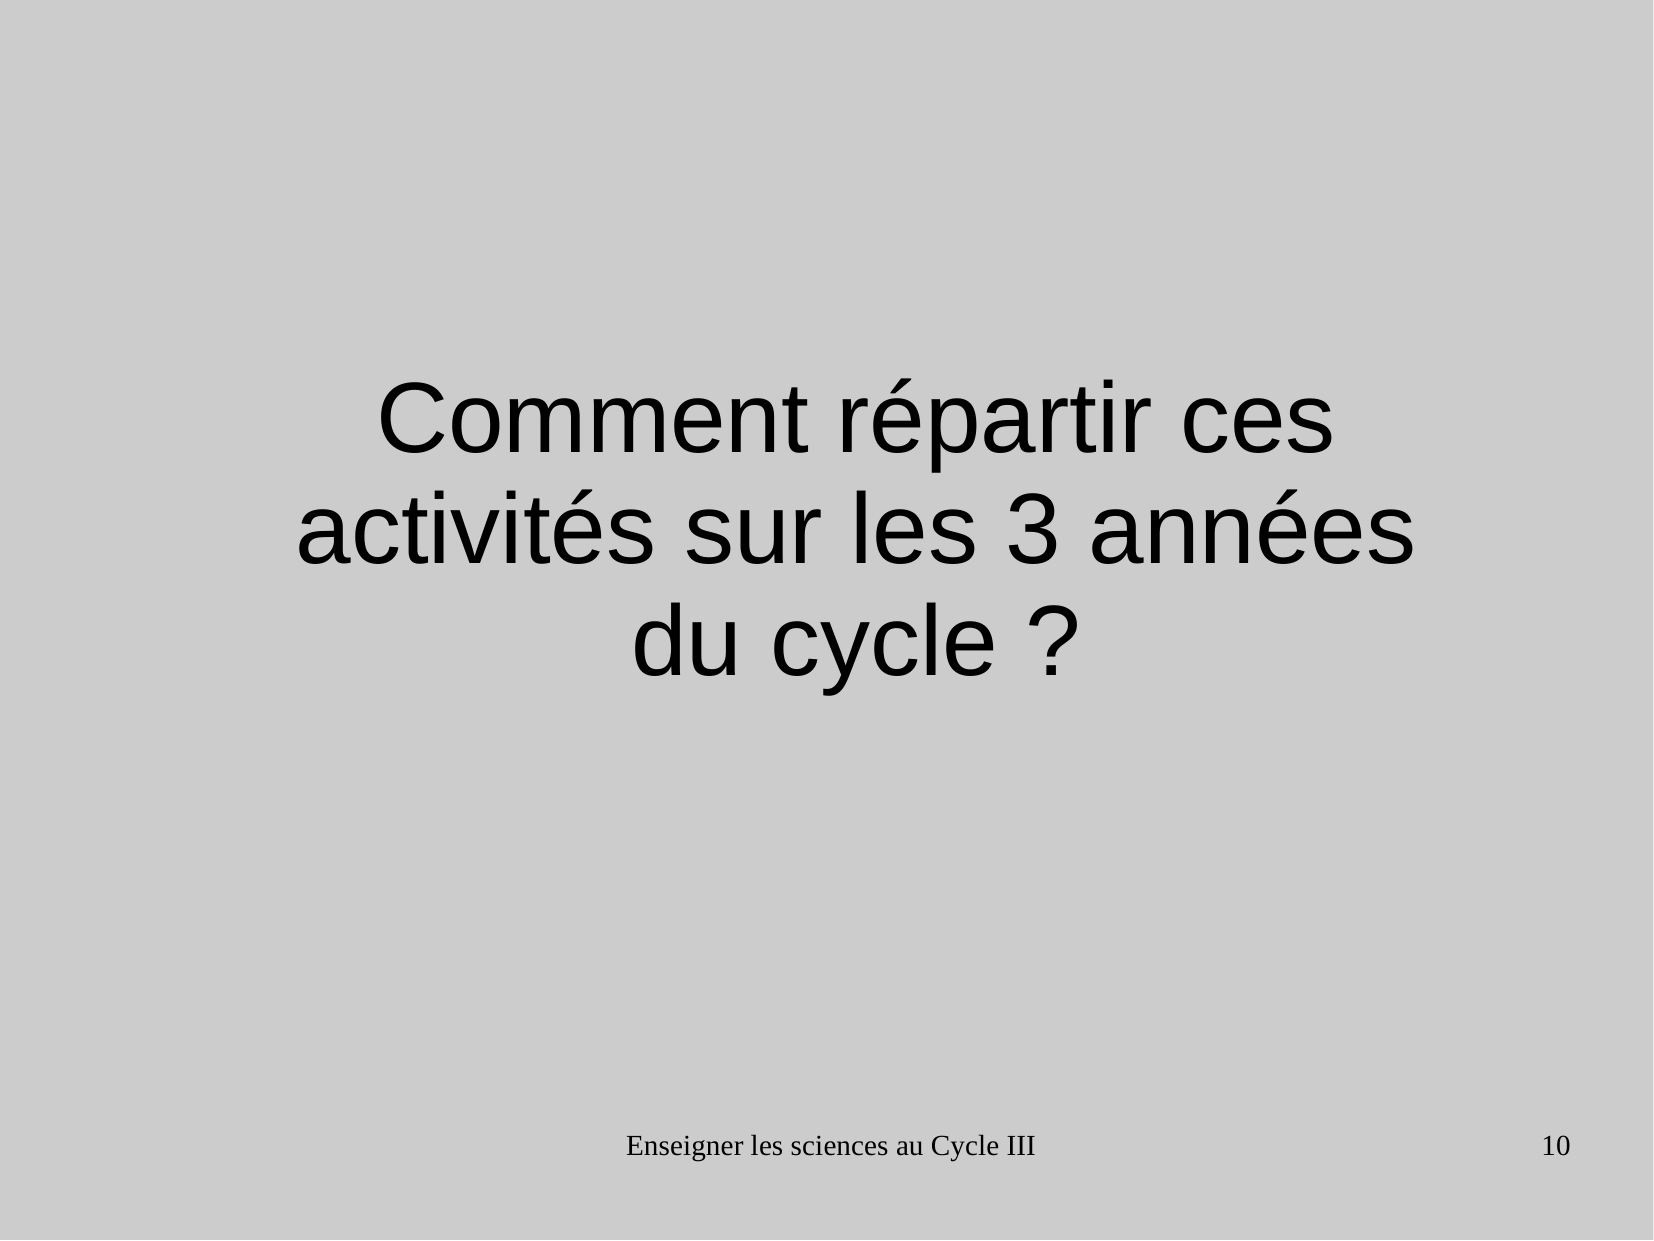

Comment répartir ces activités sur les 3 années du cycle ?
 Enseigner les sciences au Cycle III
10